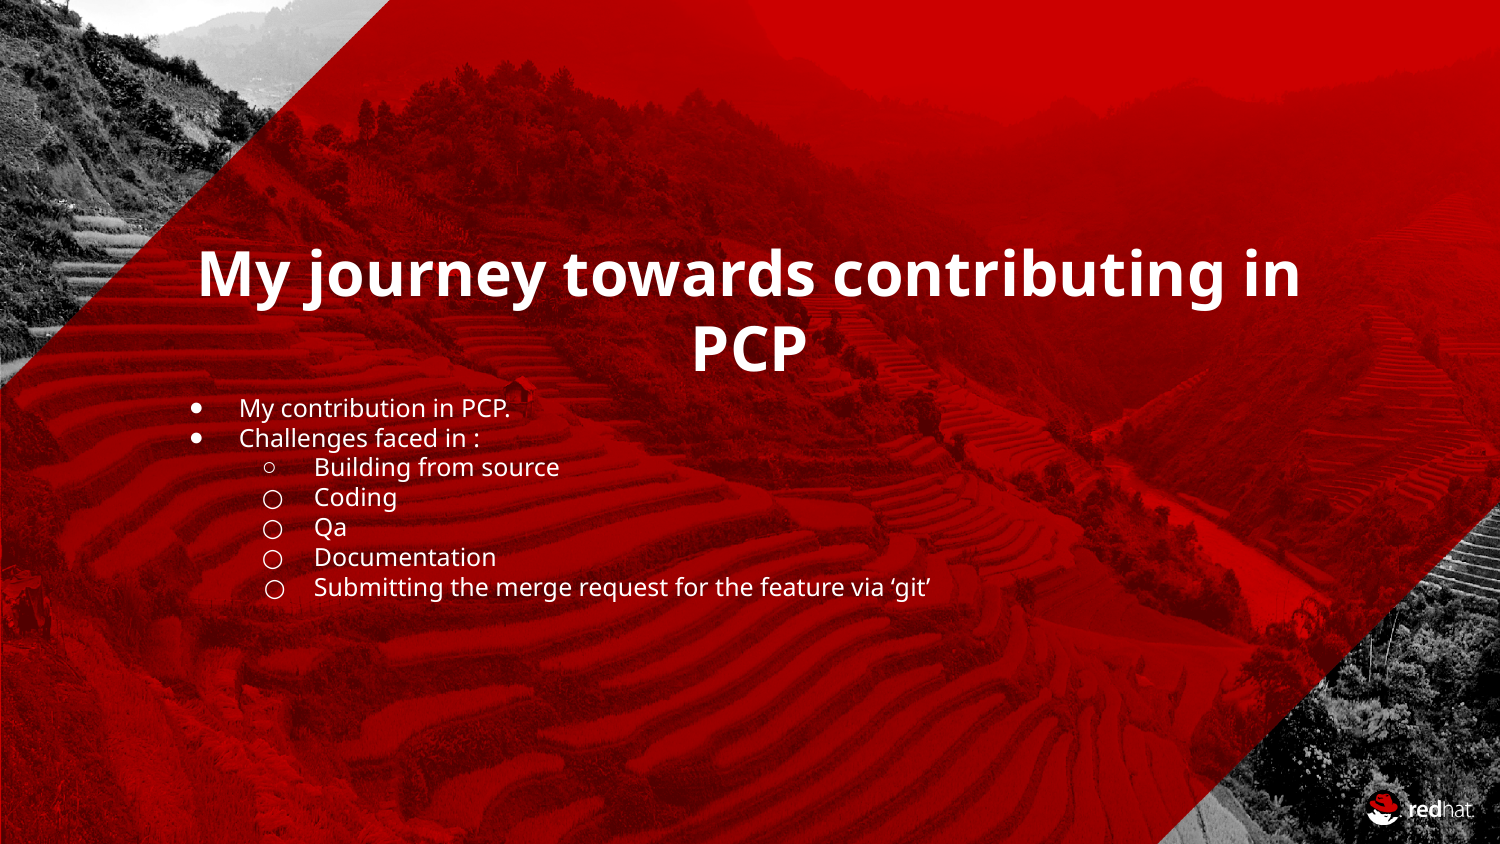

# My journey towards contributing in PCP
My contribution in PCP.
Challenges faced in :
Building from source
Coding
Qa
Documentation
Submitting the merge request for the feature via ‘git’